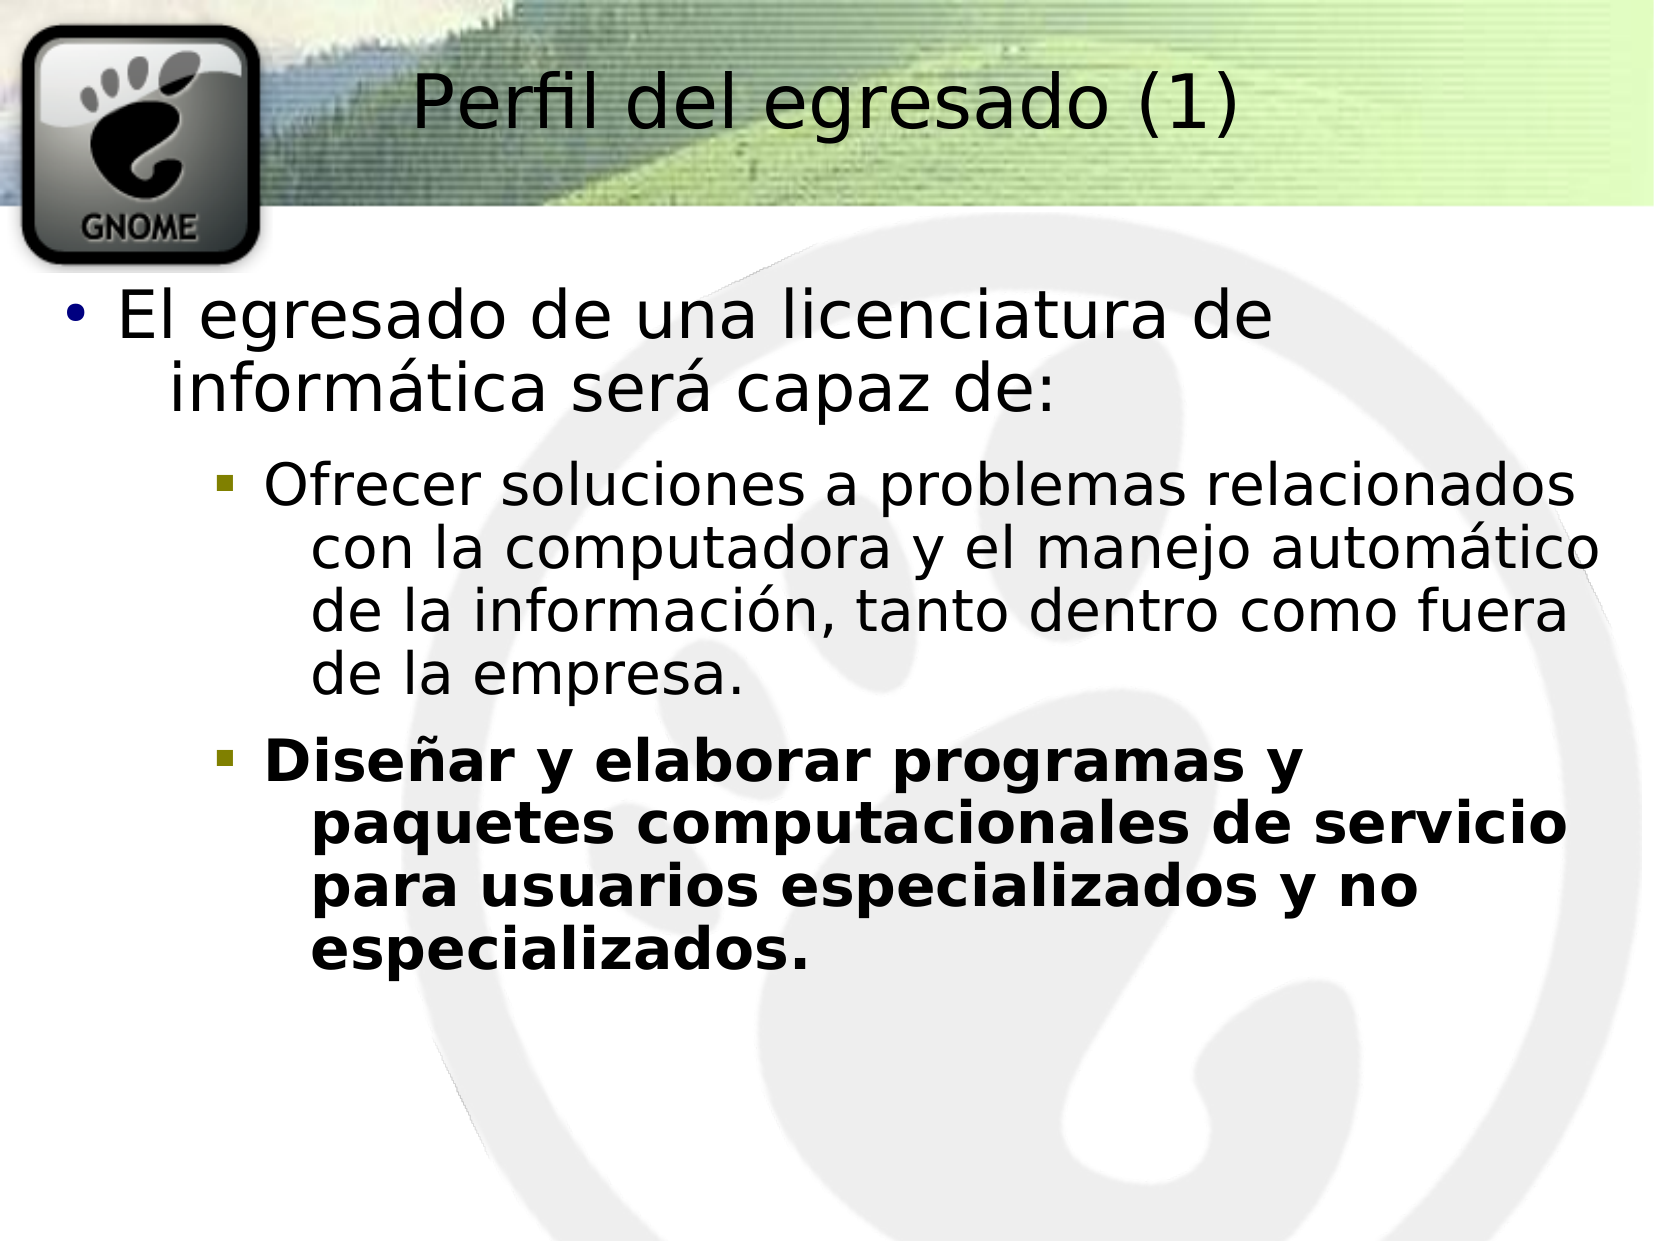

# Perfil del egresado (1)
El egresado de una licenciatura de informática será capaz de:
Ofrecer soluciones a problemas relacionados con la computadora y el manejo automático de la información, tanto dentro como fuera de la empresa.
Diseñar y elaborar programas y paquetes computacionales de servicio para usuarios especializados y no especializados.